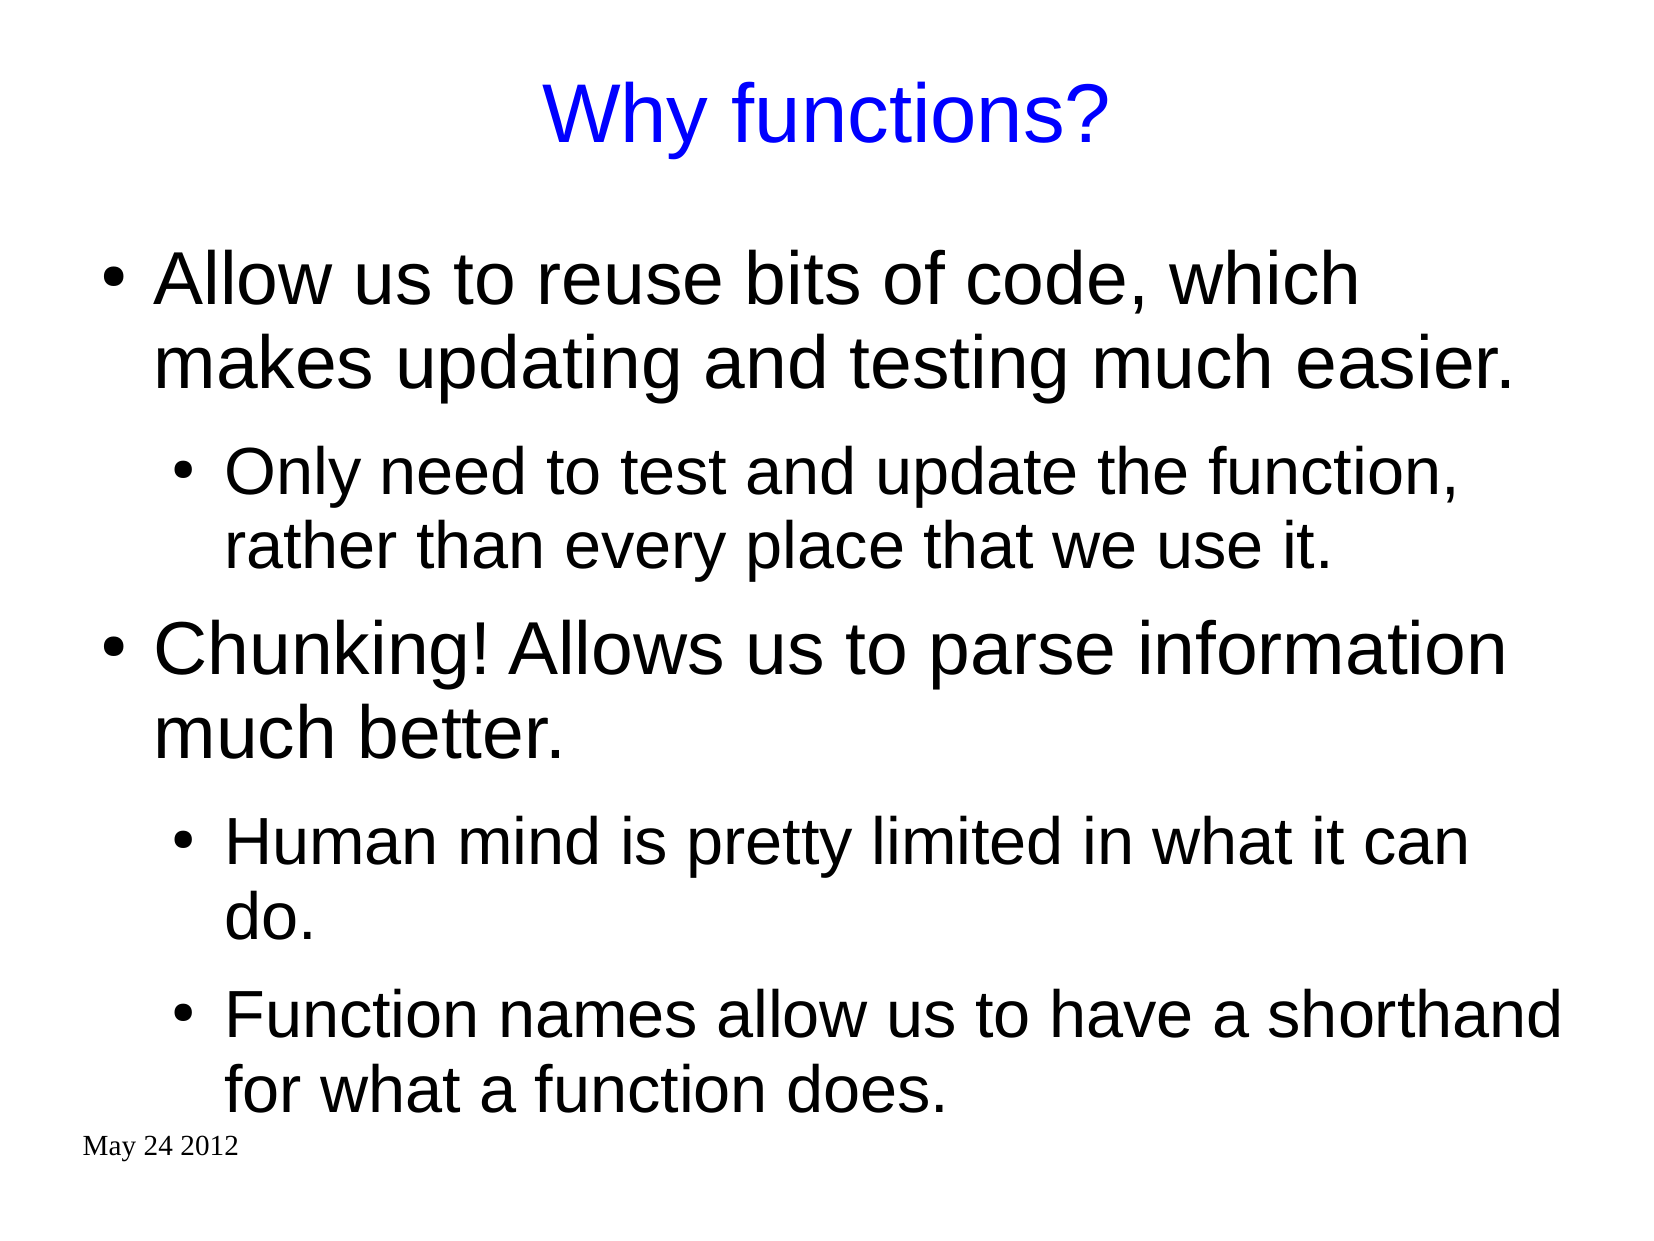

# Why functions?
Allow us to reuse bits of code, which makes updating and testing much easier.
Only need to test and update the function, rather than every place that we use it.
Chunking! Allows us to parse information much better.
Human mind is pretty limited in what it can do.
Function names allow us to have a shorthand for what a function does.
May 24 2012